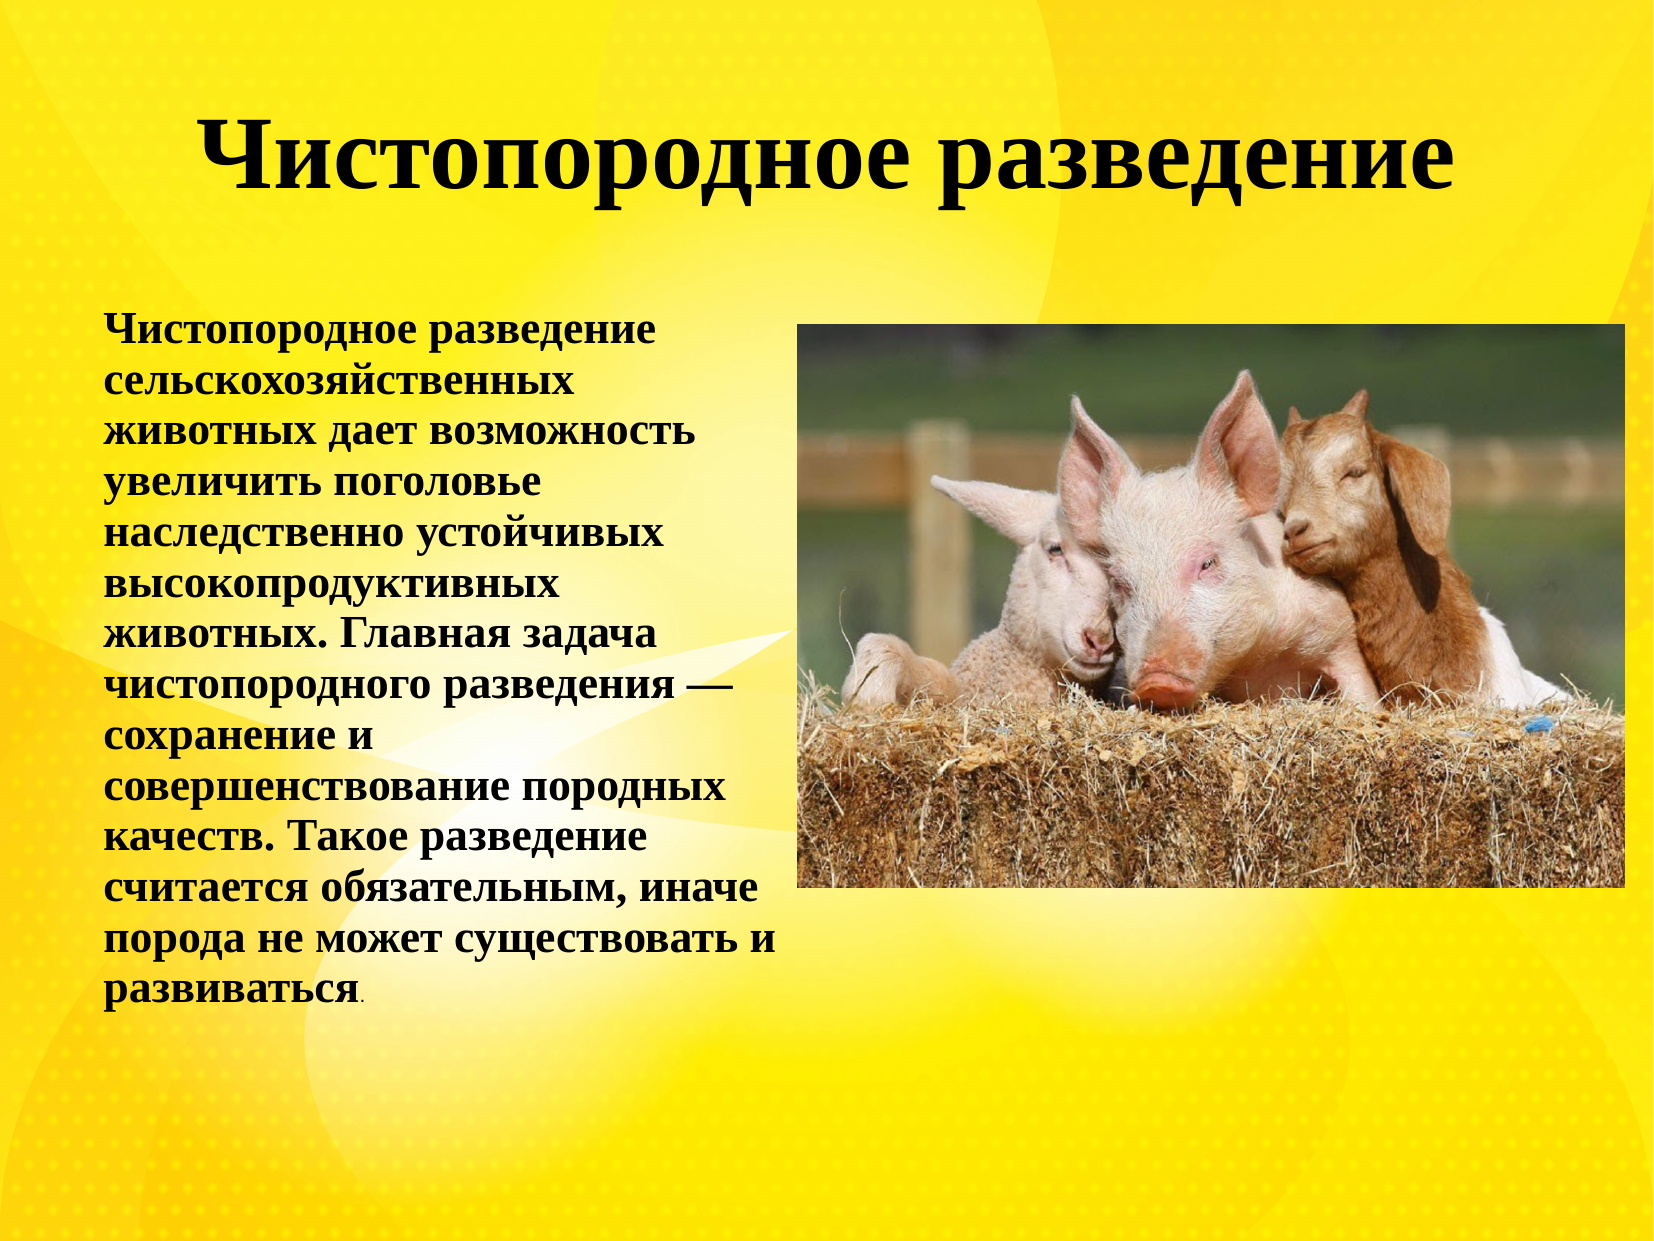

# Чистопородное разведение
Чистопородное разведение сельскохозяйственных животных дает возможность увеличить поголовье наследственно устойчивых высокопродуктивных животных. Главная задача чистопородного разведения — сохранение и совершенствование породных качеств. Такое разведение считается обязательным, иначе порода не может существовать и развиваться.